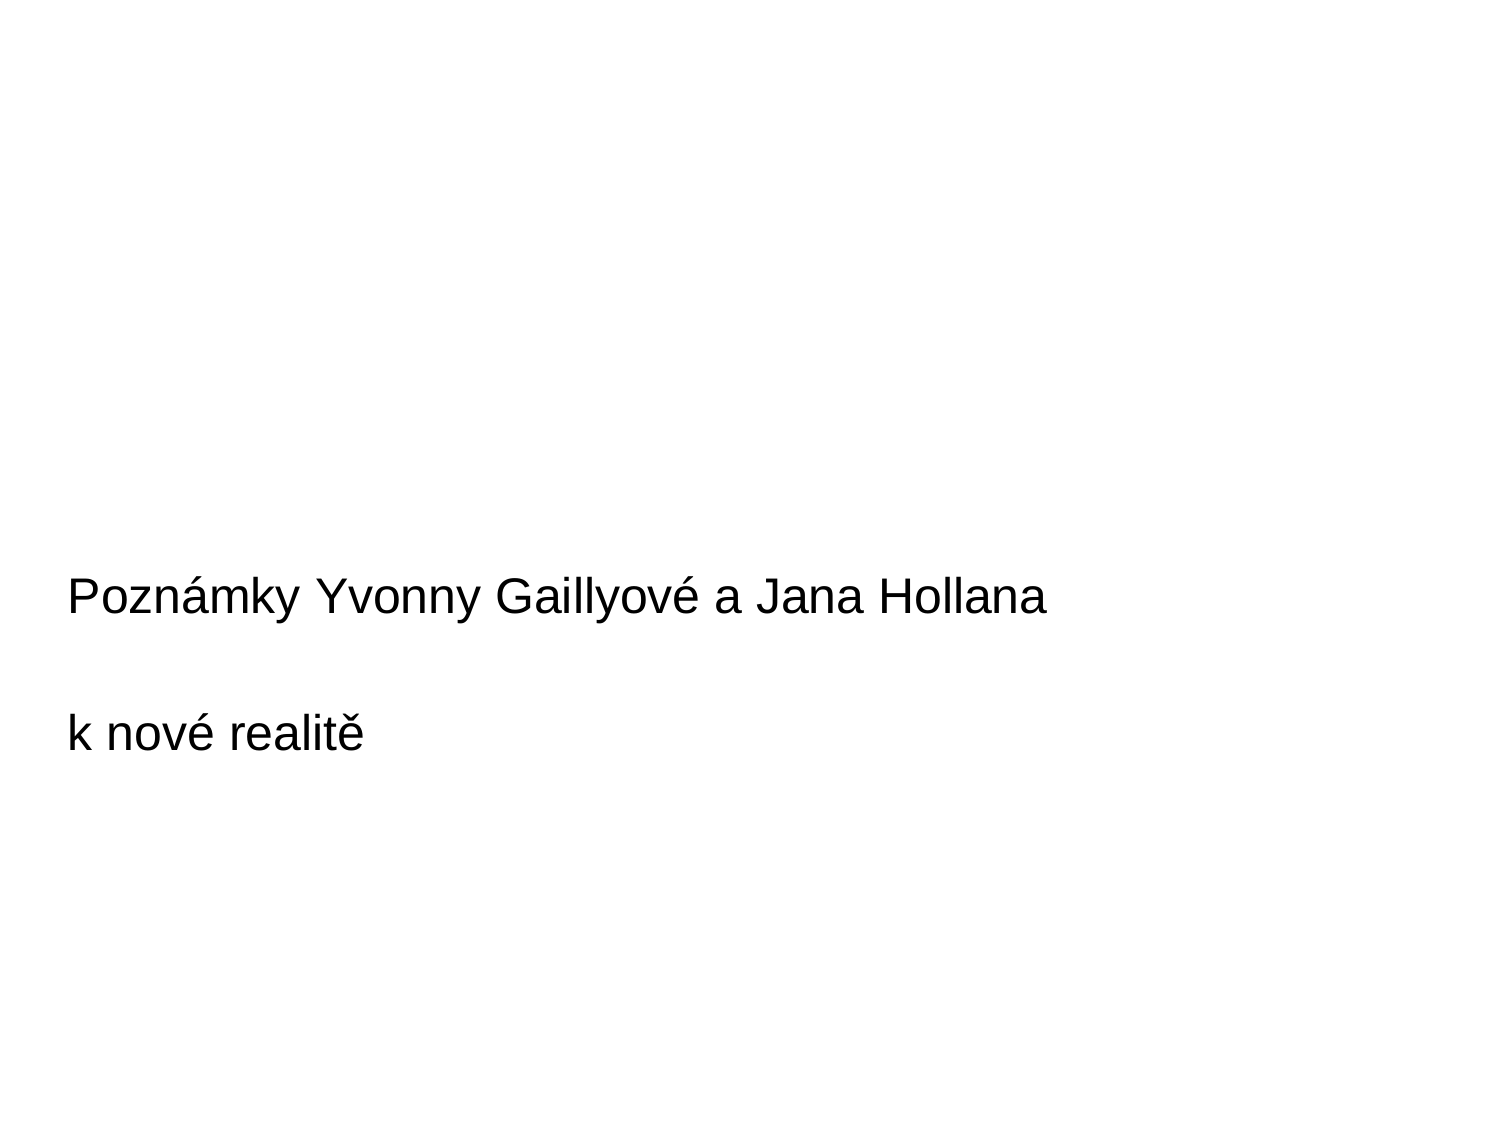

#
Poznámky Yvonny Gaillyové a Jana Hollana
k nové realitě